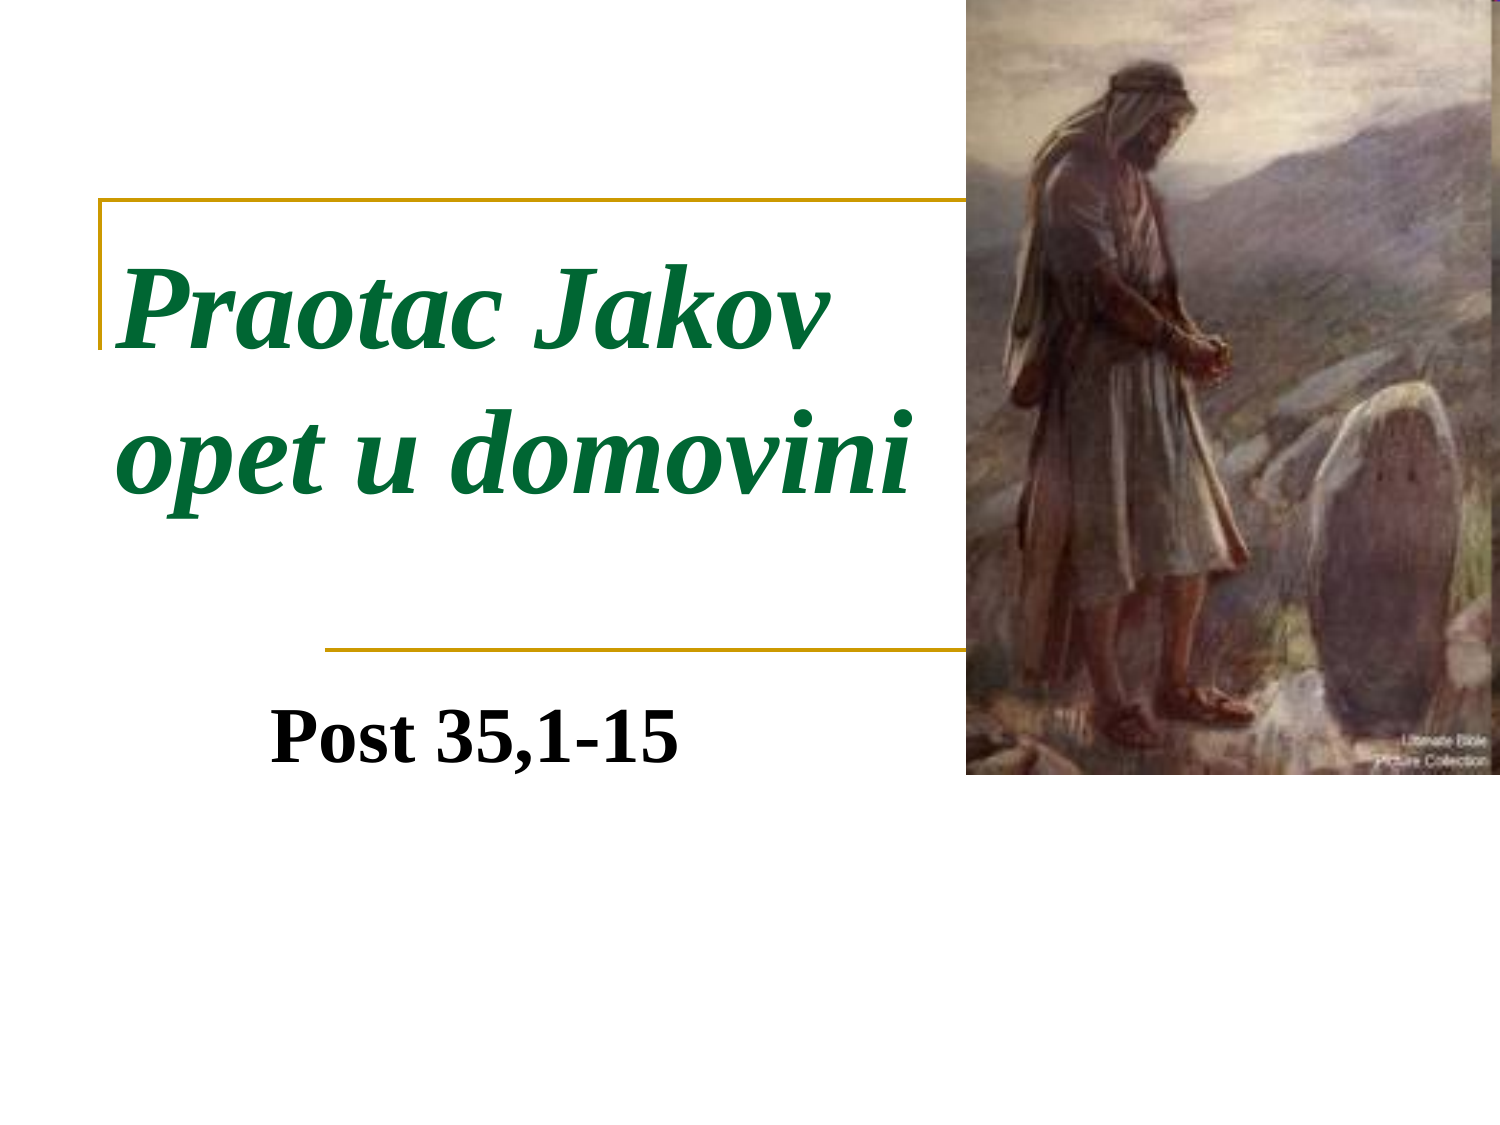

# Praotac Jakov opet u domovini
Post 35,1-15